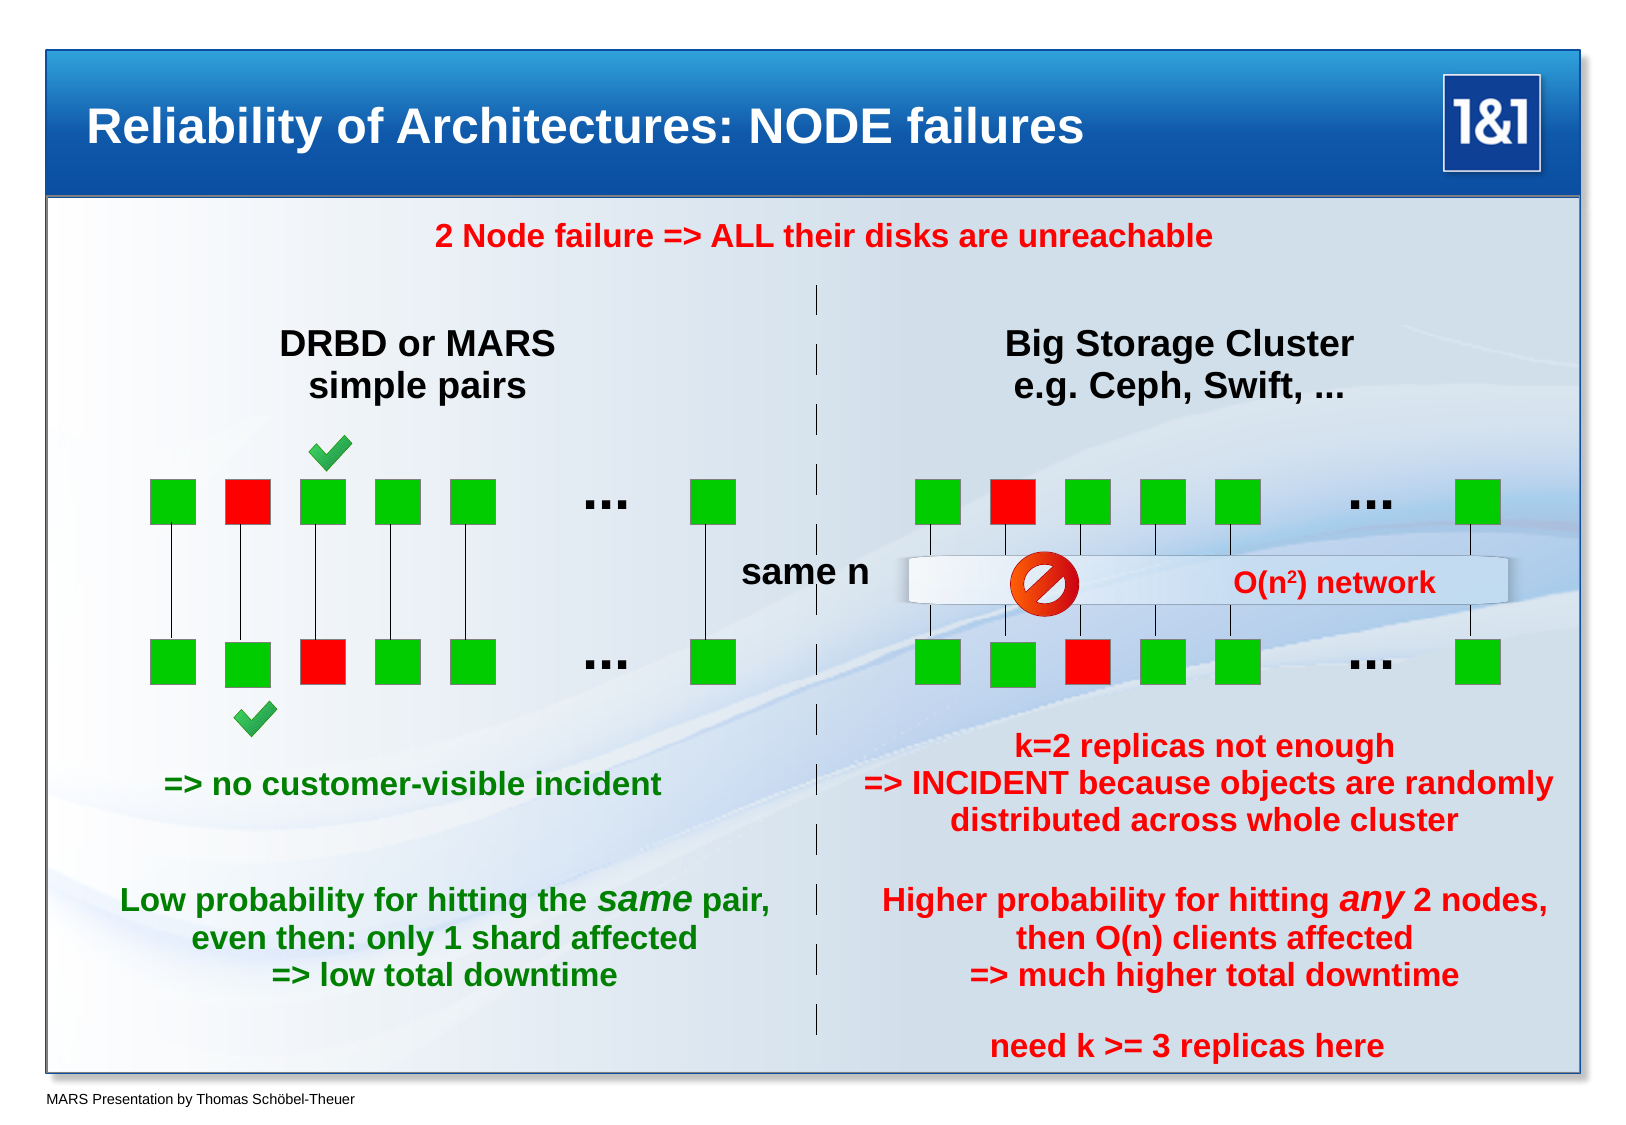

# Reliability of Architectures: NODE failures
2 Node failure => ALL their disks are unreachable
DRBD or MARS
simple pairs
Big Storage Cluster
e.g. Ceph, Swift, ...
...
...
same n
O(n2) network
...
...
k=2 replicas not enough
 => INCIDENT because objects are randomly
distributed across whole cluster
=> no customer-visible incident
Low probability for hitting the same pair,
even then: only 1 shard affected
=> low total downtime
Higher probability for hitting any 2 nodes,
then O(n) clients affected
=> much higher total downtime
need k >= 3 replicas here
MARS Presentation by Thomas Schöbel-Theuer